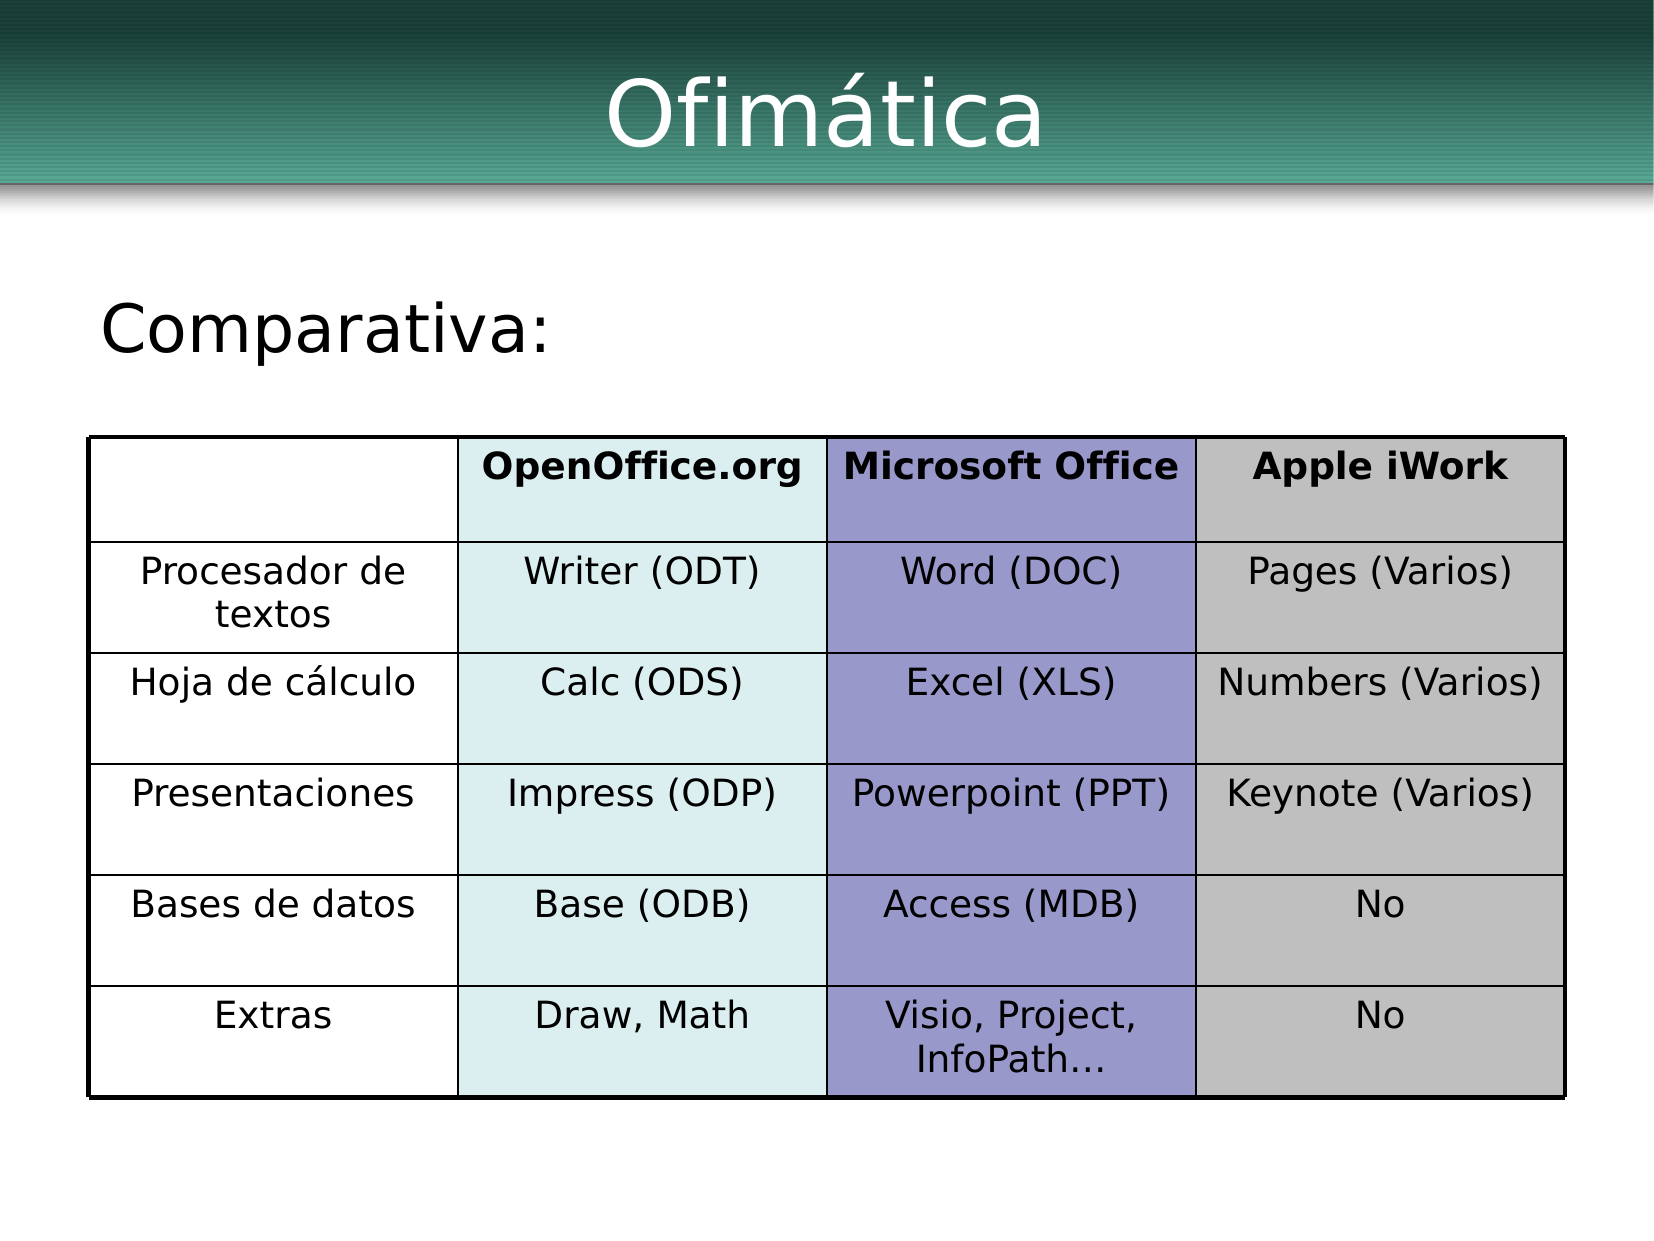

# Ofimática
Comparativa:
OpenOffice.org
Microsoft Office
Apple iWork
Procesador de textos
Writer (ODT)
Word (DOC)
Pages (Varios)
Hoja de cálculo
Calc (ODS)
Excel (XLS)
Numbers (Varios)
Presentaciones
Impress (ODP)
Powerpoint (PPT)
Keynote (Varios)
Bases de datos
Base (ODB)
Access (MDB)
No
Extras
Draw, Math
Visio, Project, InfoPath…
No